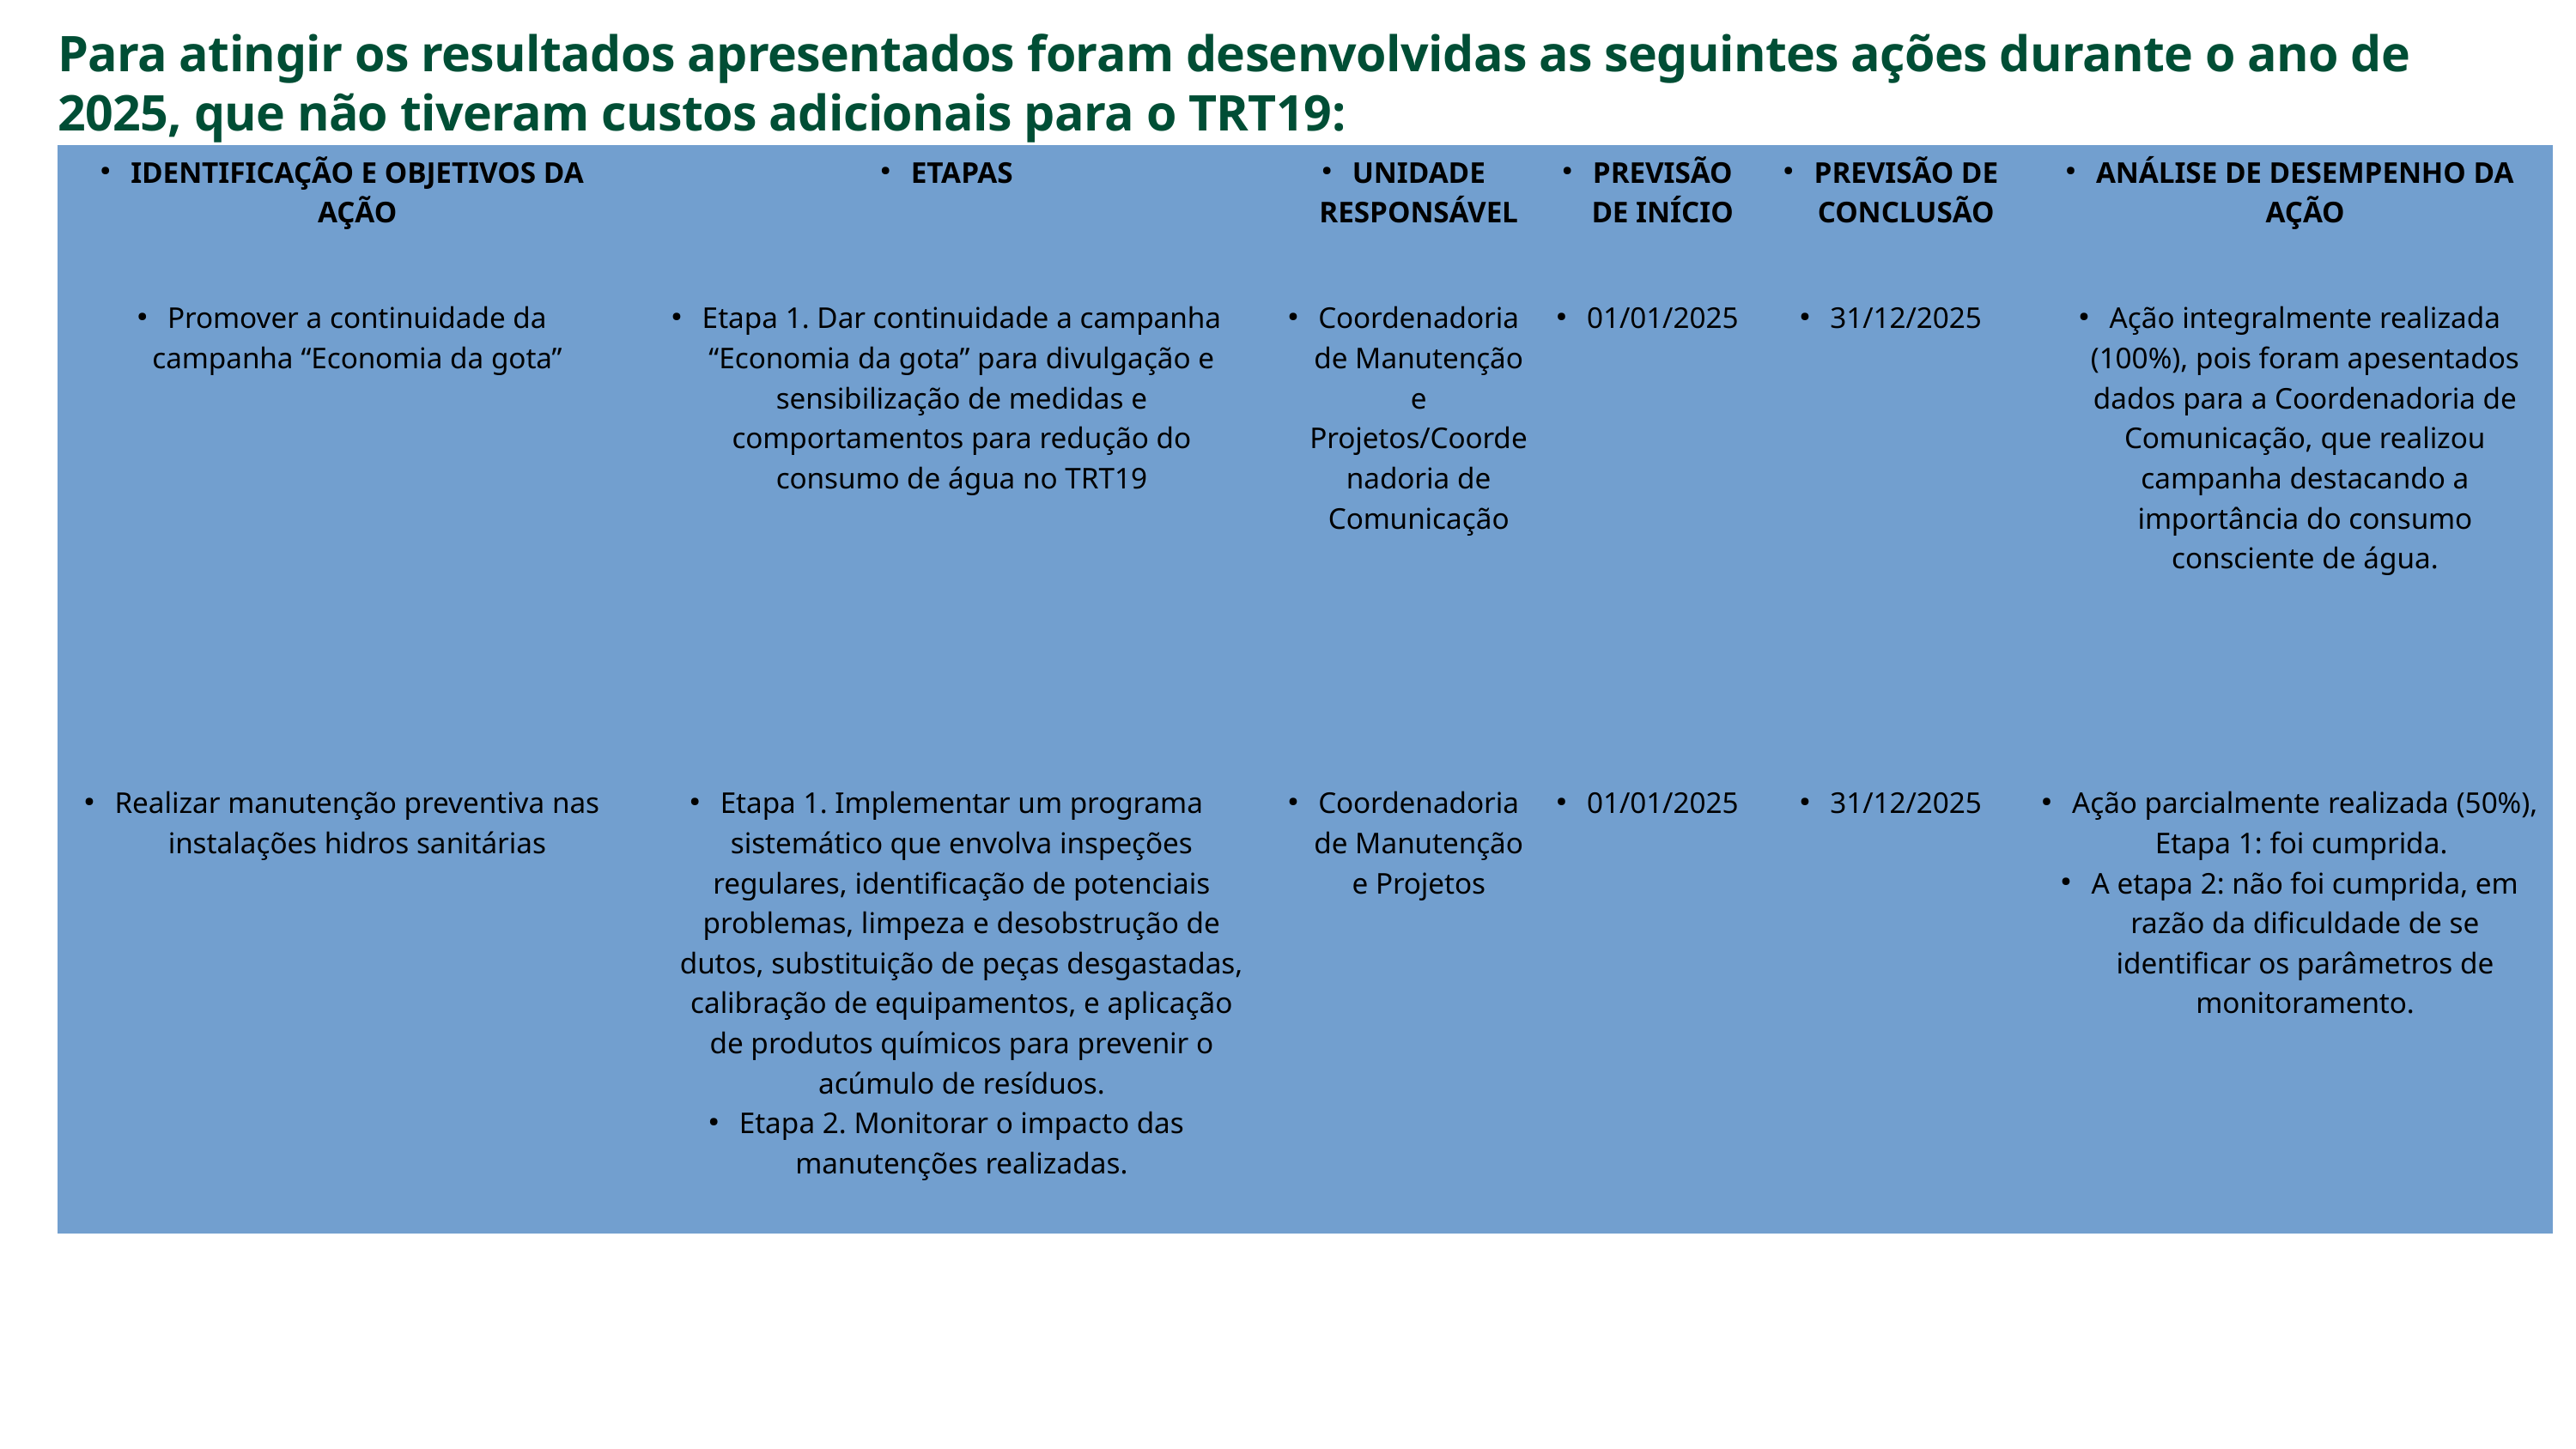

Para atingir os resultados apresentados foram desenvolvidas as seguintes ações durante o ano de 2025, que não tiveram custos adicionais para o TRT19:
| IDENTIFICAÇÃO E OBJETIVOS DA AÇÃO | ETAPAS | UNIDADE RESPONSÁVEL | PREVISÃO DE INÍCIO | PREVISÃO DE CONCLUSÃO | ANÁLISE DE DESEMPENHO DA AÇÃO |
| --- | --- | --- | --- | --- | --- |
| Promover a continuidade da campanha “Economia da gota” | Etapa 1. Dar continuidade a campanha “Economia da gota” para divulgação e sensibilização de medidas e comportamentos para redução do consumo de água no TRT19 | Coordenadoria de Manutenção e Projetos/Coordenadoria de Comunicação | 01/01/2025 | 31/12/2025 | Ação integralmente realizada (100%), pois foram apesentados dados para a Coordenadoria de Comunicação, que realizou campanha destacando a importância do consumo consciente de água. |
| Realizar manutenção preventiva nas instalações hidros sanitárias | Etapa 1. Implementar um programa sistemático que envolva inspeções regulares, identificação de potenciais problemas, limpeza e desobstrução de dutos, substituição de peças desgastadas, calibração de equipamentos, e aplicação de produtos químicos para prevenir o acúmulo de resíduos. Etapa 2. Monitorar o impacto das manutenções realizadas. | Coordenadoria de Manutenção e Projetos | 01/01/2025 | 31/12/2025 | Ação parcialmente realizada (50%), Etapa 1: foi cumprida. A etapa 2: não foi cumprida, em razão da dificuldade de se identificar os parâmetros de monitoramento. |